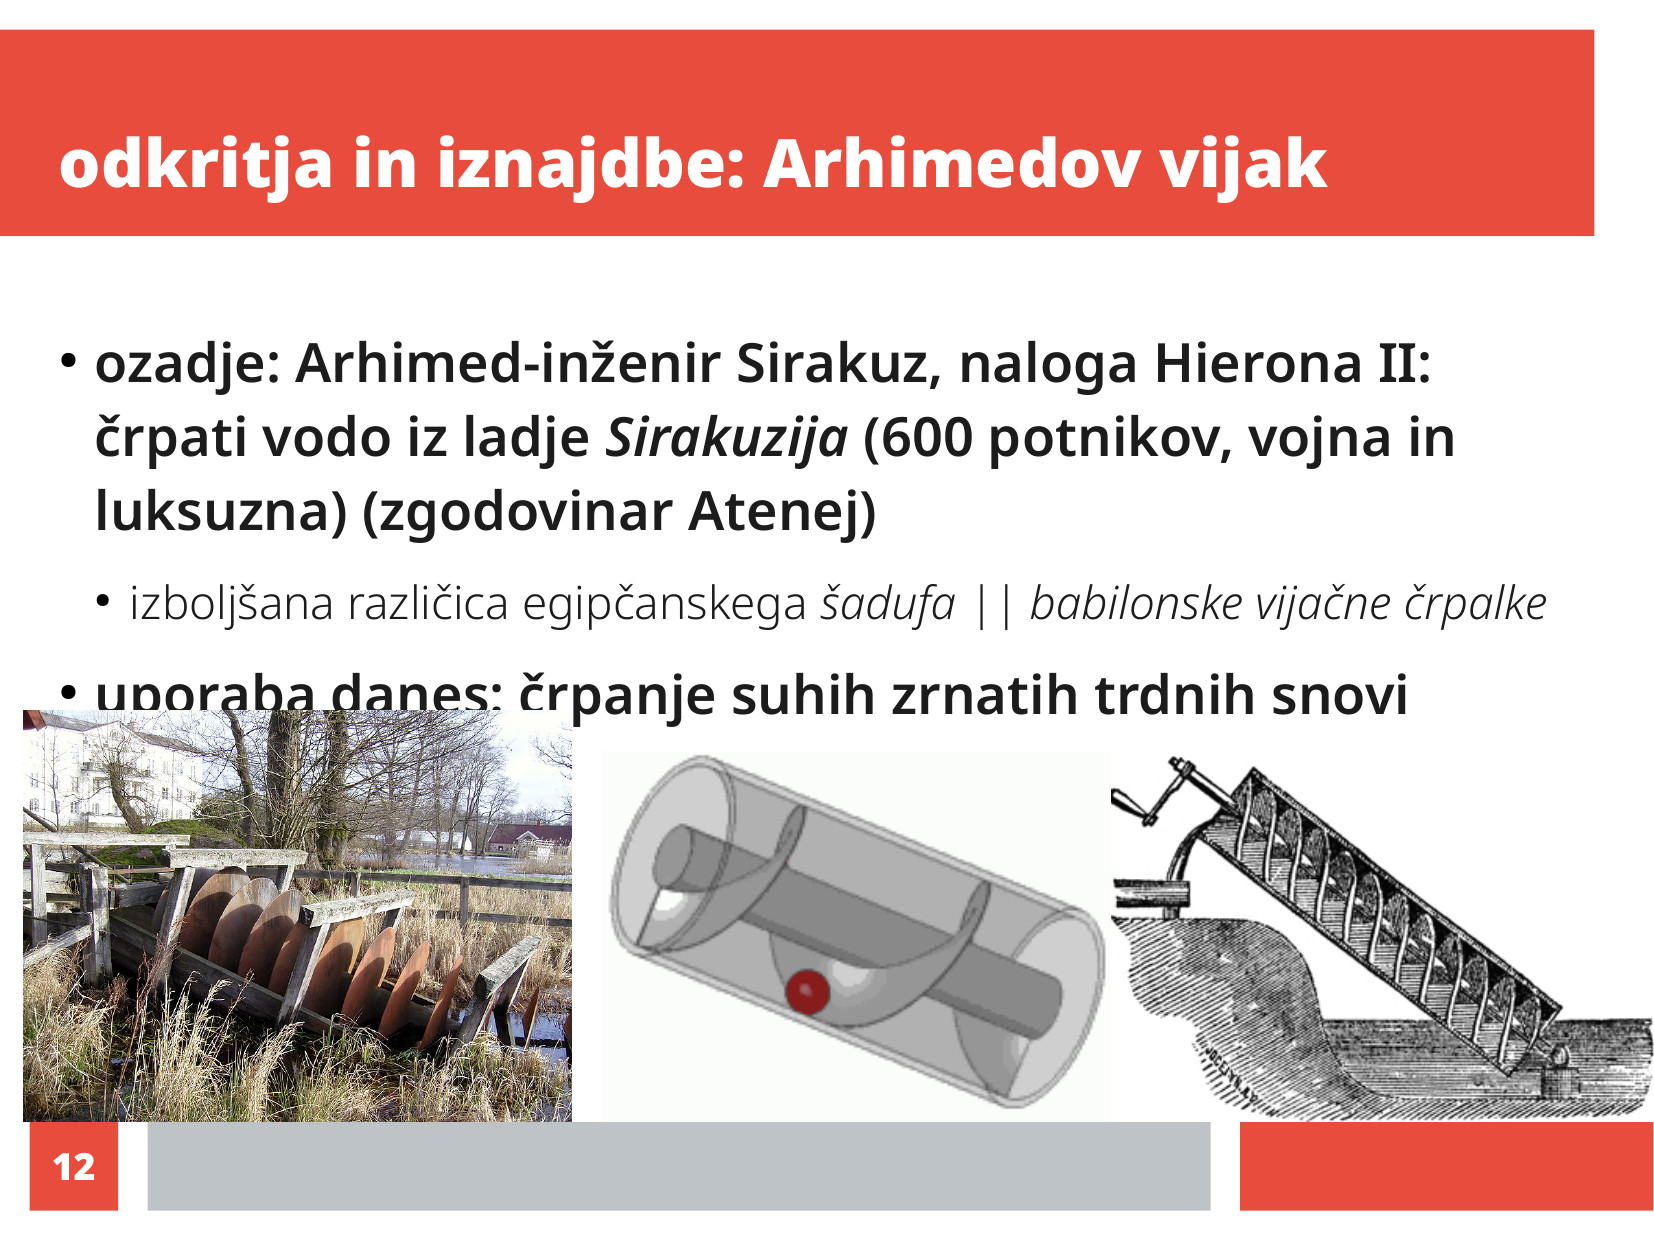

# odkritja in iznajdbe: Arhimedov vijak
ozadje: Arhimed-inženir Sirakuz, naloga Hierona II: črpati vodo iz ladje Sirakuzija (600 potnikov, vojna in luksuzna) (zgodovinar Atenej)
izboljšana različica egipčanskega šadufa || babilonske vijačne črpalke
uporaba danes: črpanje suhih zrnatih trdnih snovi (premo, žito)
12